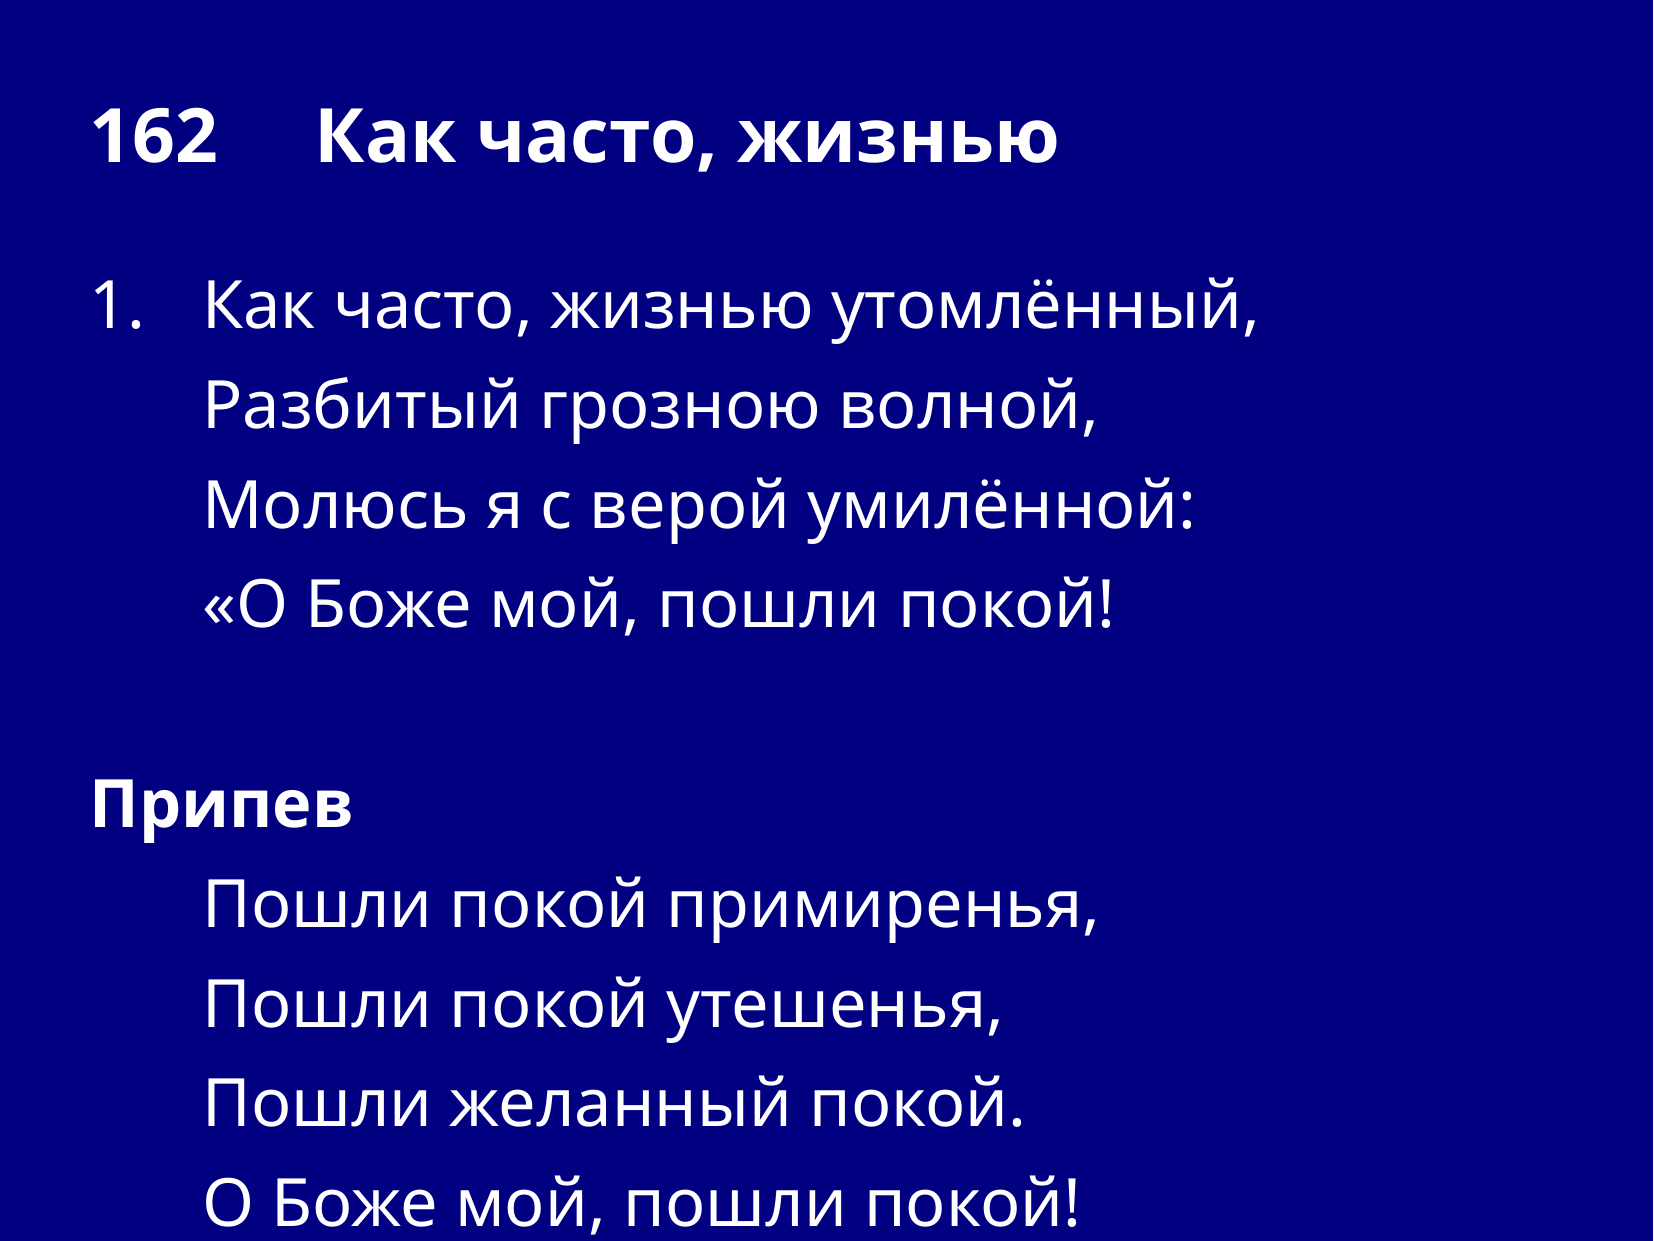

162	Как часто, жизнью
1.	Как часто, жизнью утомлённый,
	Разбитый грозною волной,
	Молюсь я с верой умилённой:
	«О Боже мой, пошли покой!
Припев
	Пошли покой примиренья,
	Пошли покой утешенья,
	Пошли желанный покой.
	О Боже мой, пошли покой!